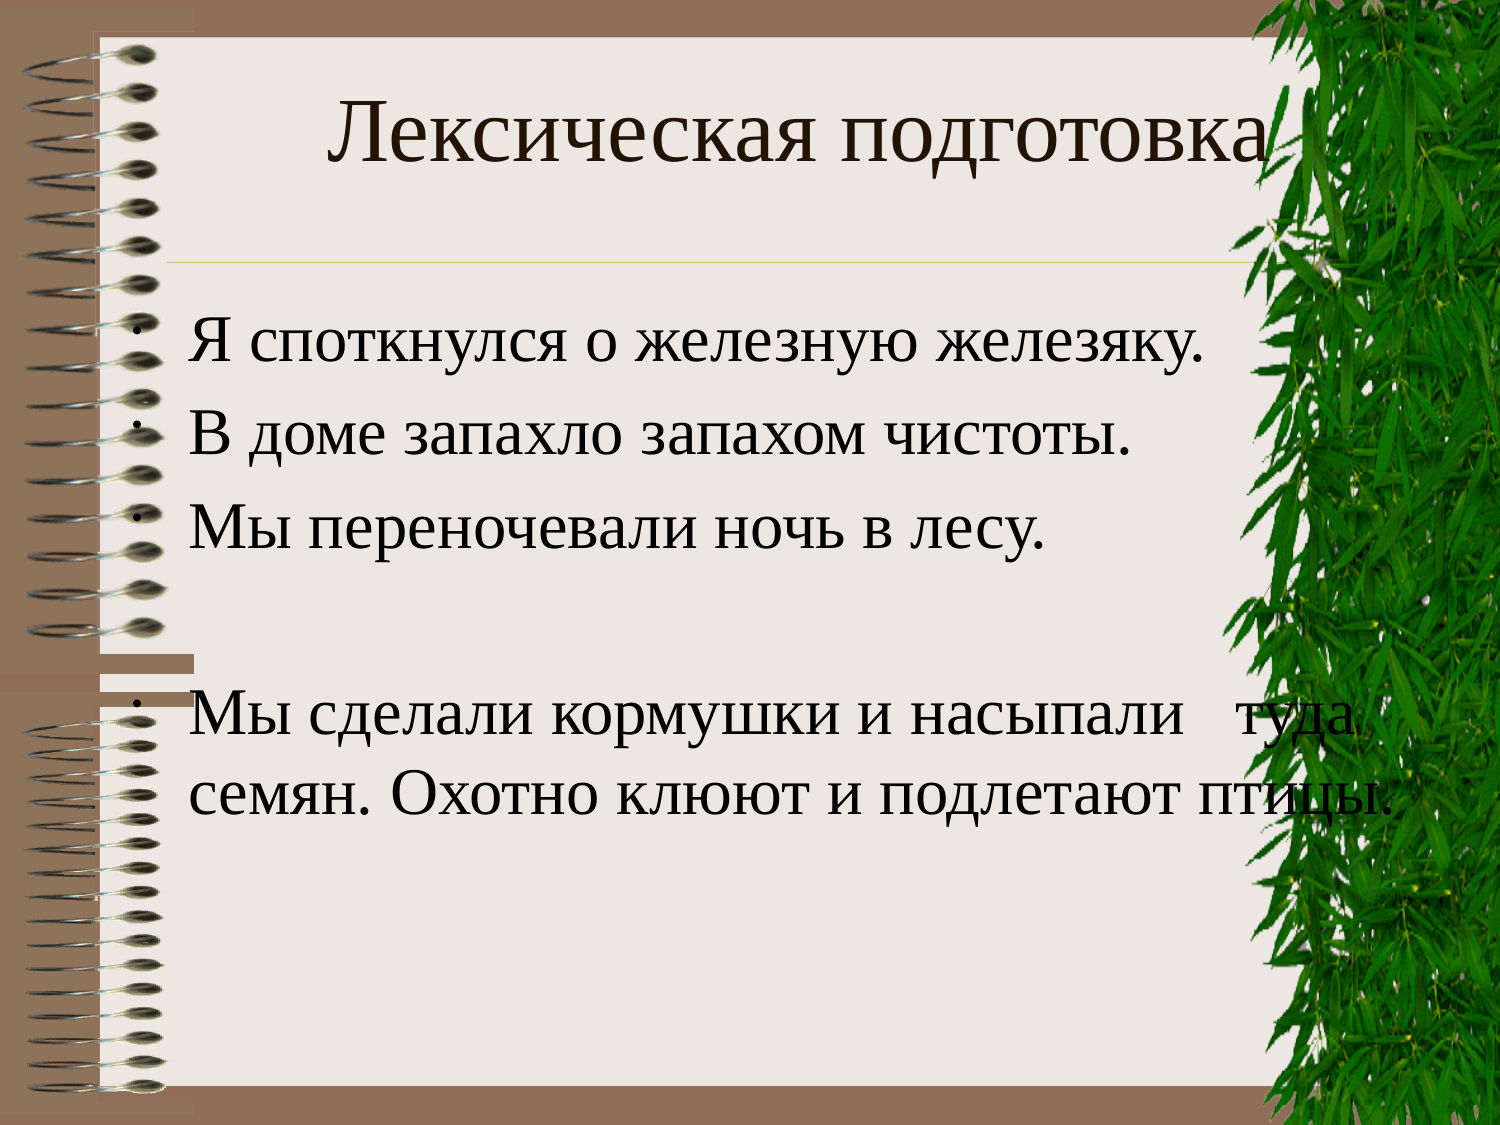

# Лексическая подготовка
Я споткнулся о железную железяку.
В доме запахло запахом чистоты.
Мы переночевали ночь в лесу.
Мы сделали кормушки и насыпали туда семян. Охотно клюют и подлетают птицы.